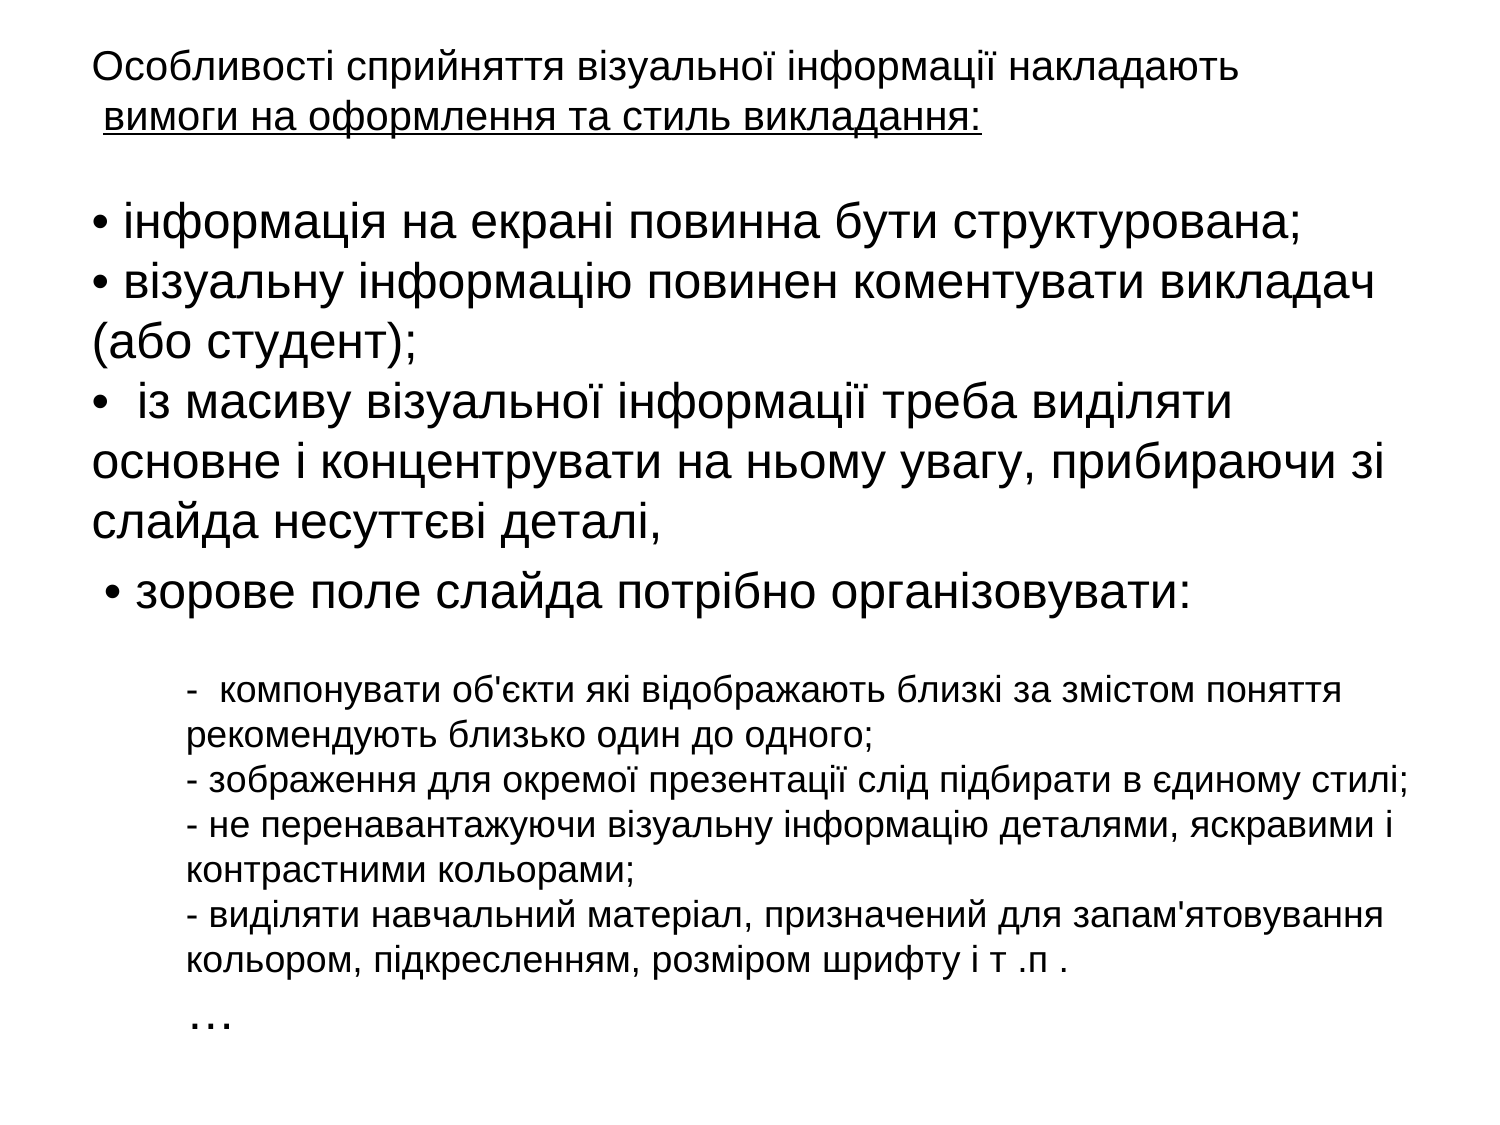

Особливості сприйняття візуальної інформації накладають
 вимоги на оформлення та стиль викладання:
• інформація на екрані повинна бути структурована;
• візуальну інформацію повинен коментувати викладач (або студент);
• із масиву візуальної інформації треба виділяти основне і концентрувати на ньому увагу, прибираючи зі слайда несуттєві деталі,
• зорове поле слайда потрібно організовувати:
- компонувати об'єкти які відображають близкі за змістом поняття рекомендують близько один до одного;
- зображення для окремої презентації слід підбирати в єдиному стилі;
- не перенавантажуючи візуальну інформацію деталями, яскравими і контрастними кольорами;
- виділяти навчальний матеріал, призначений для запам'ятовування кольором, підкресленням, розміром шрифту і т .п .
…